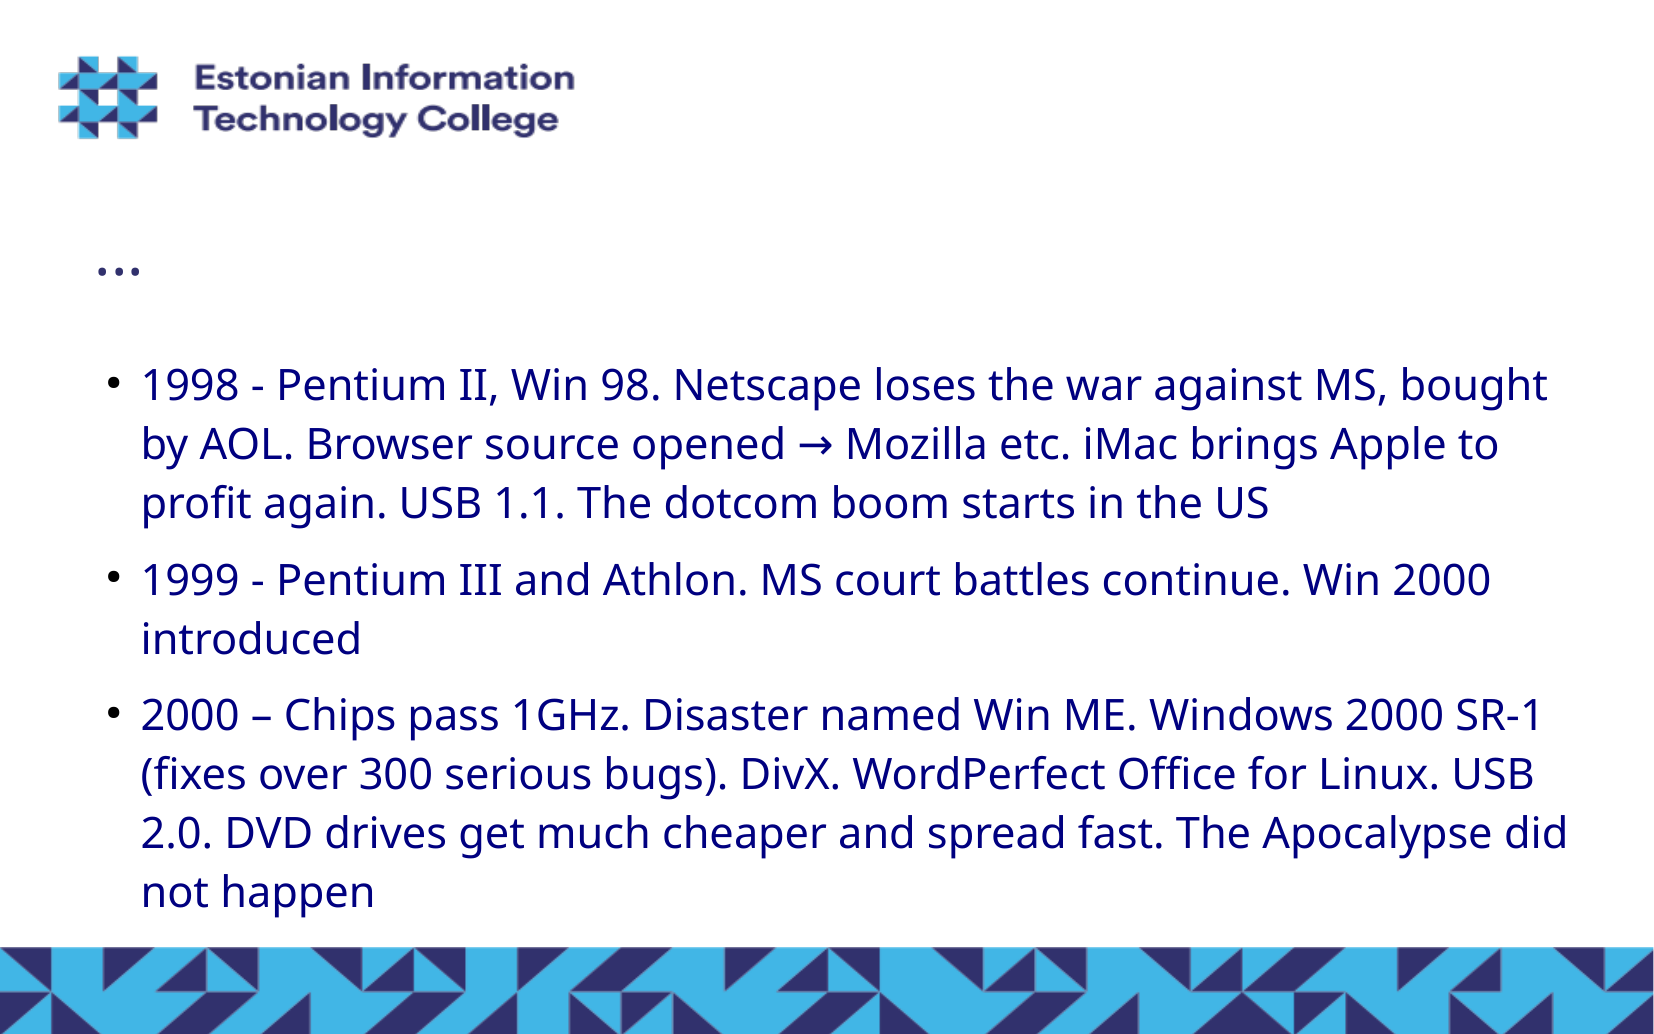

# ...
1998 - Pentium II, Win 98. Netscape loses the war against MS, bought by AOL. Browser source opened → Mozilla etc. iMac brings Apple to profit again. USB 1.1. The dotcom boom starts in the US
1999 - Pentium III and Athlon. MS court battles continue. Win 2000 introduced
2000 – Chips pass 1GHz. Disaster named Win ME. Windows 2000 SR-1 (fixes over 300 serious bugs). DivX. WordPerfect Office for Linux. USB 2.0. DVD drives get much cheaper and spread fast. The Apocalypse did not happen